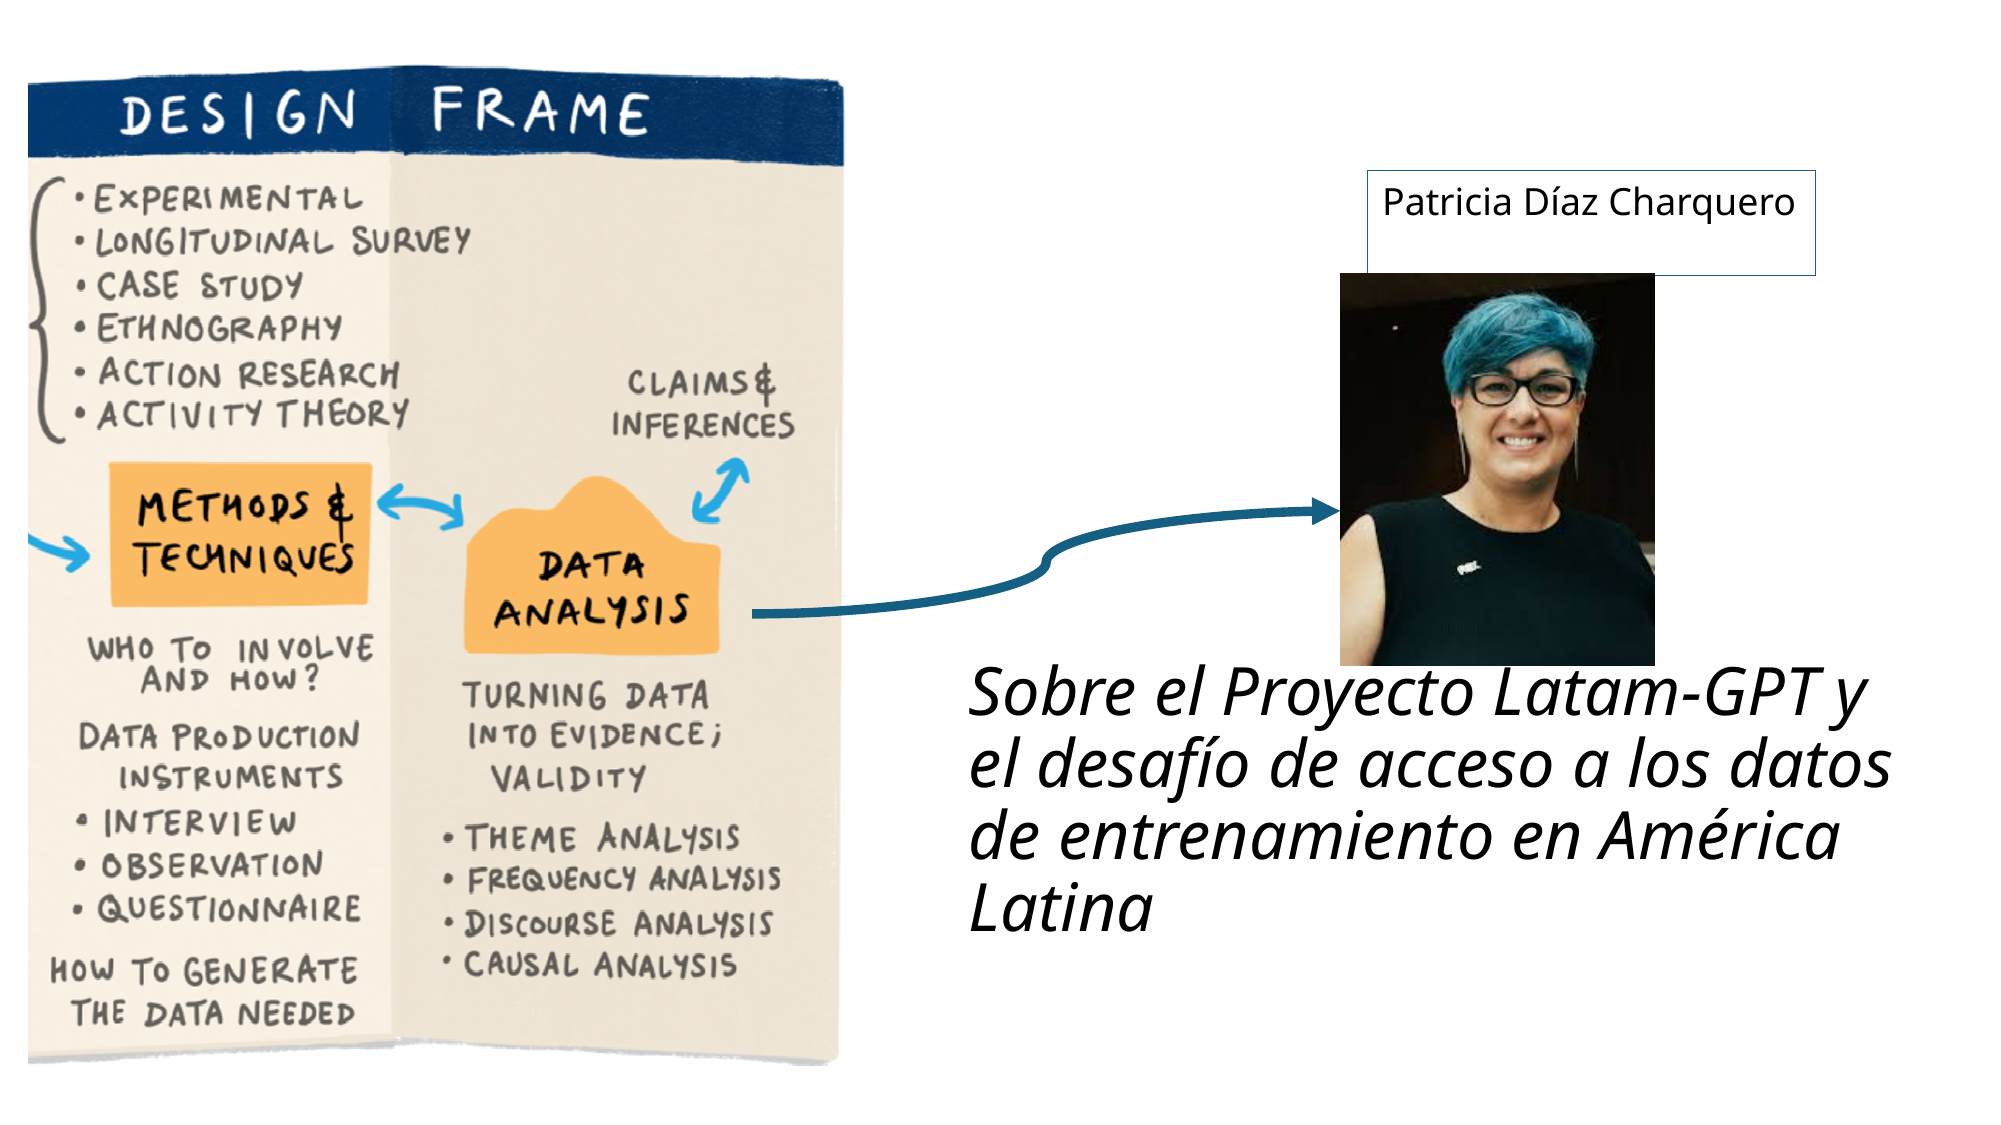

Patricia Díaz Charquero
Sobre el Proyecto Latam-GPT y el desafío de acceso a los datos de entrenamiento en América Latina